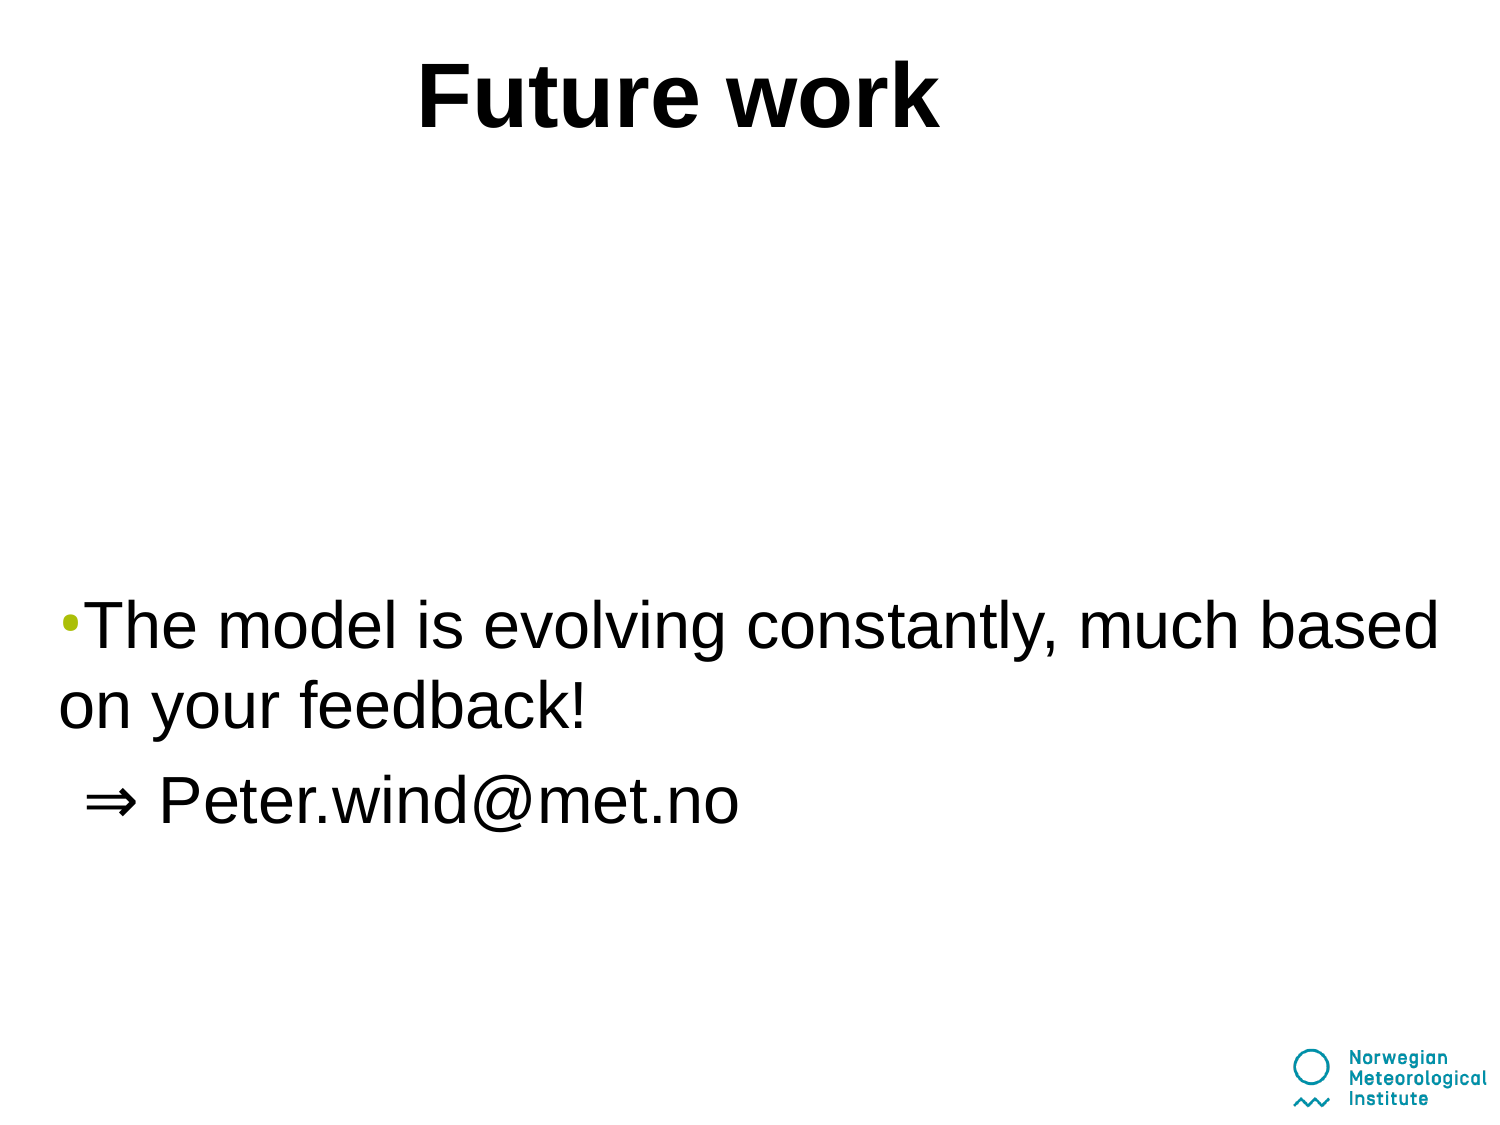

# Future work
The model is evolving constantly, much based on your feedback!
⇒ Peter.wind@met.no